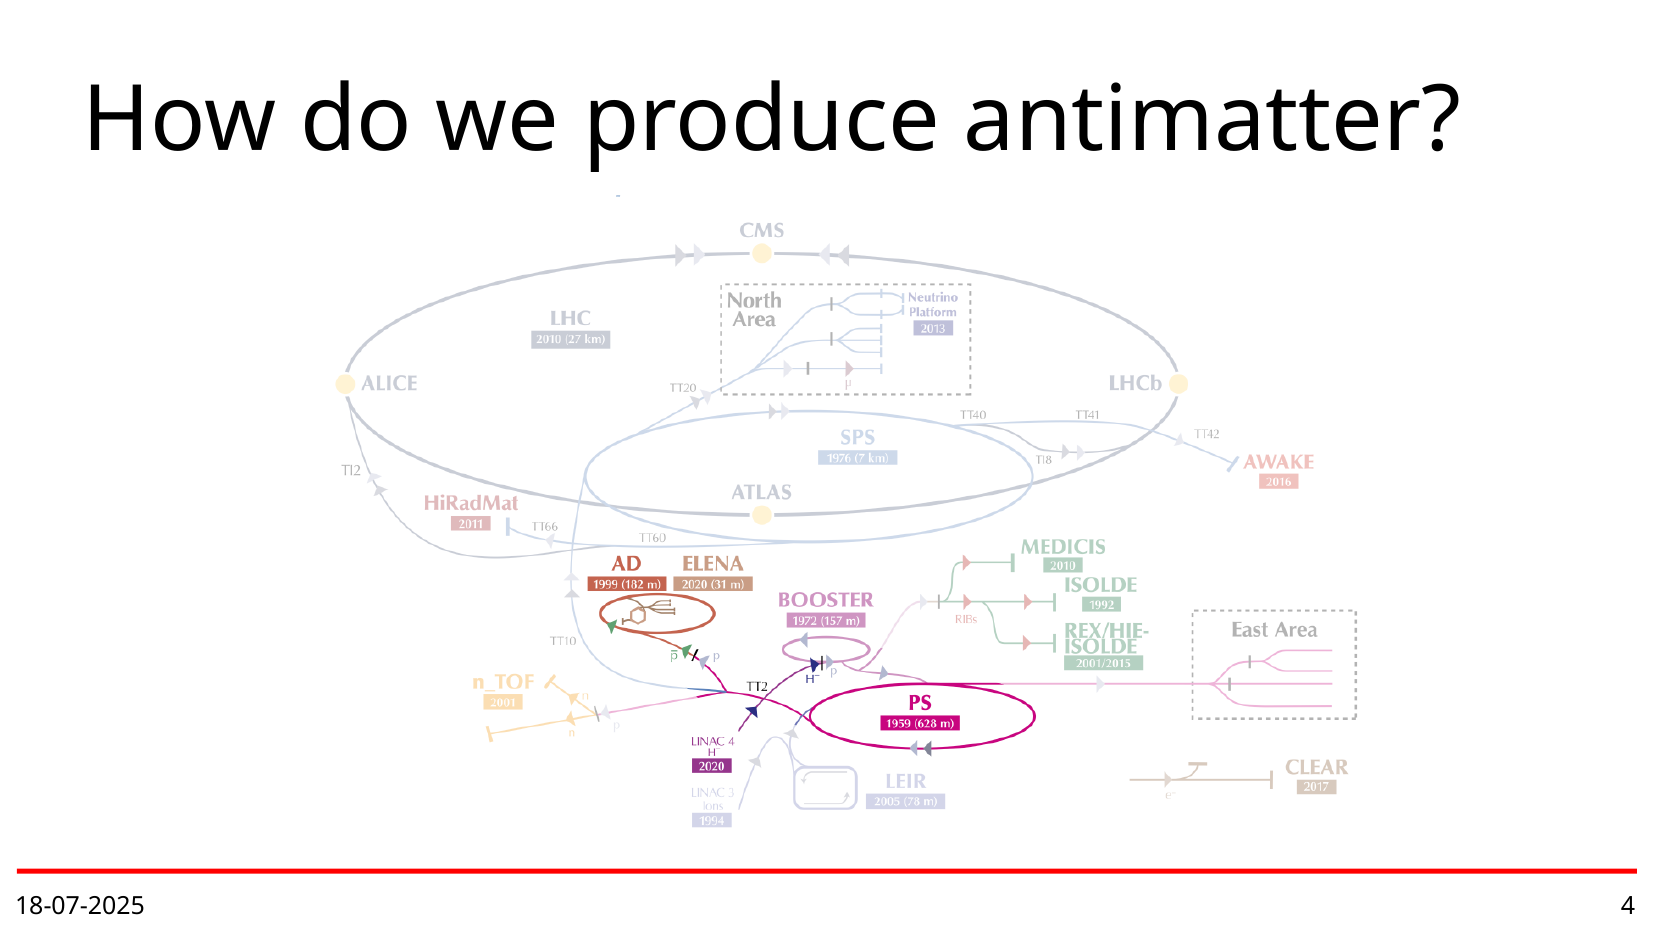

# How do we produce antimatter?
18-07-2025
4